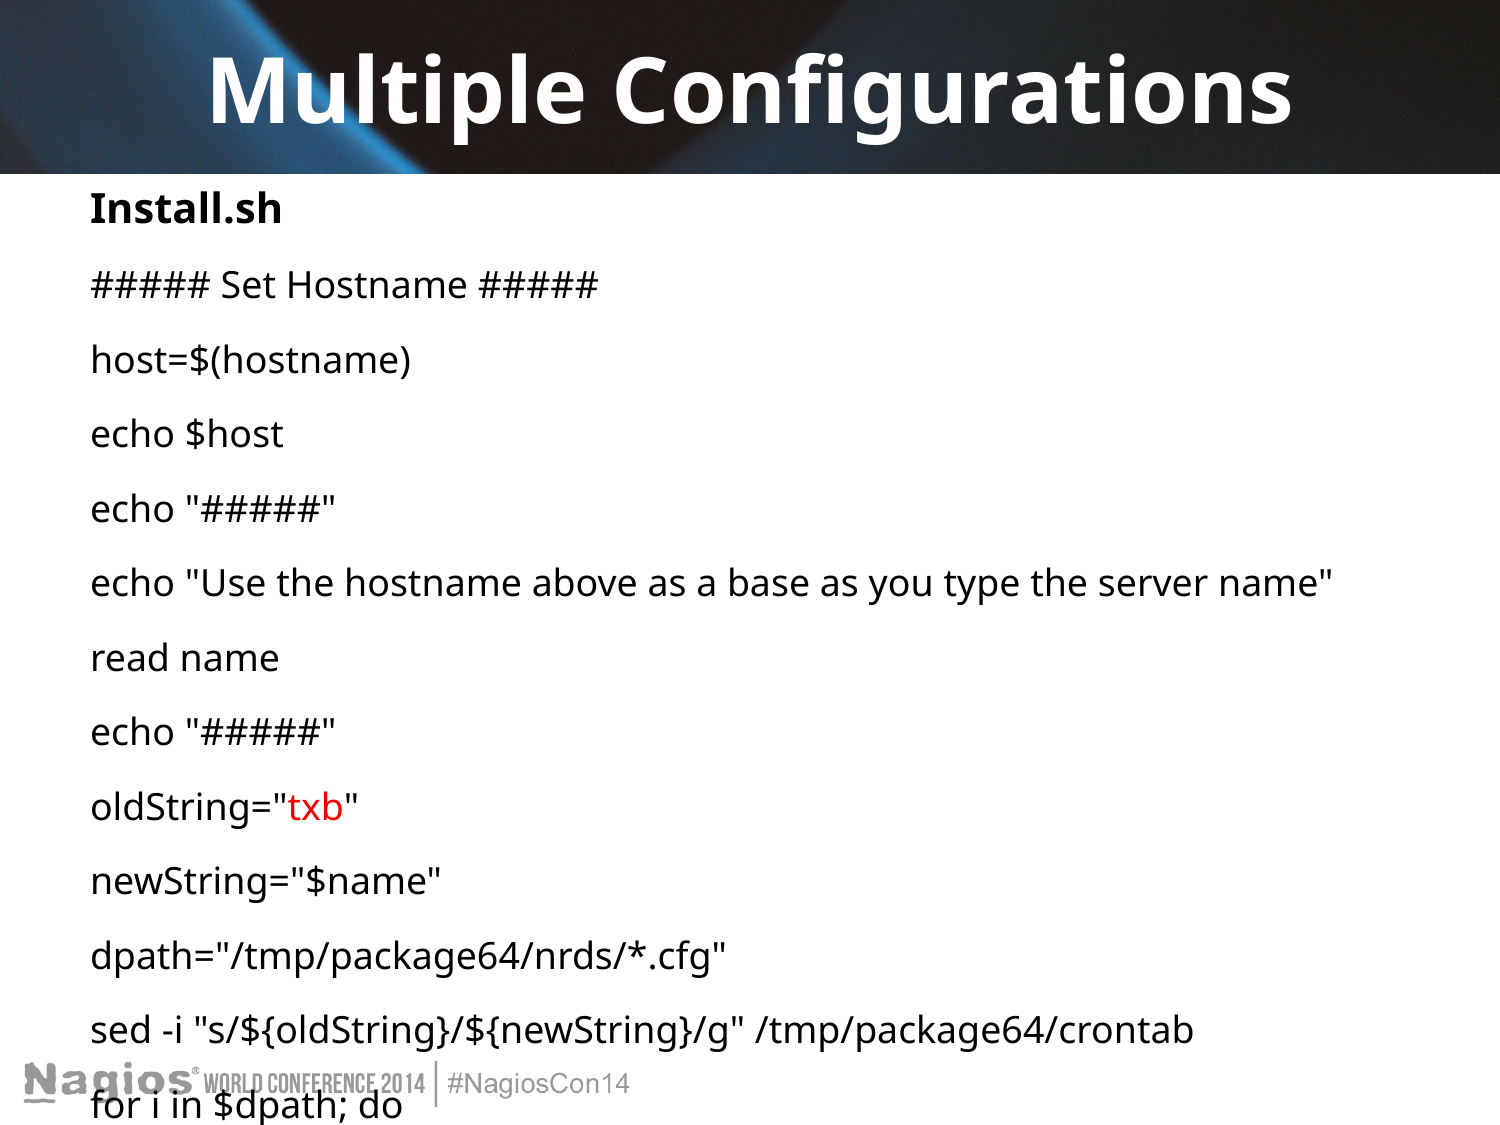

# Multiple Configurations
Install.sh
##### Set Hostname #####
host=$(hostname)
echo $host
echo "#####"
echo "Use the hostname above as a base as you type the server name"
read name
echo "#####"
oldString="txb"
newString="$name"
dpath="/tmp/package64/nrds/*.cfg"
sed -i "s/${oldString}/${newString}/g" /tmp/package64/crontab
for i in $dpath; do
sed -i "s/${oldString}/${newString}/g" $i
done